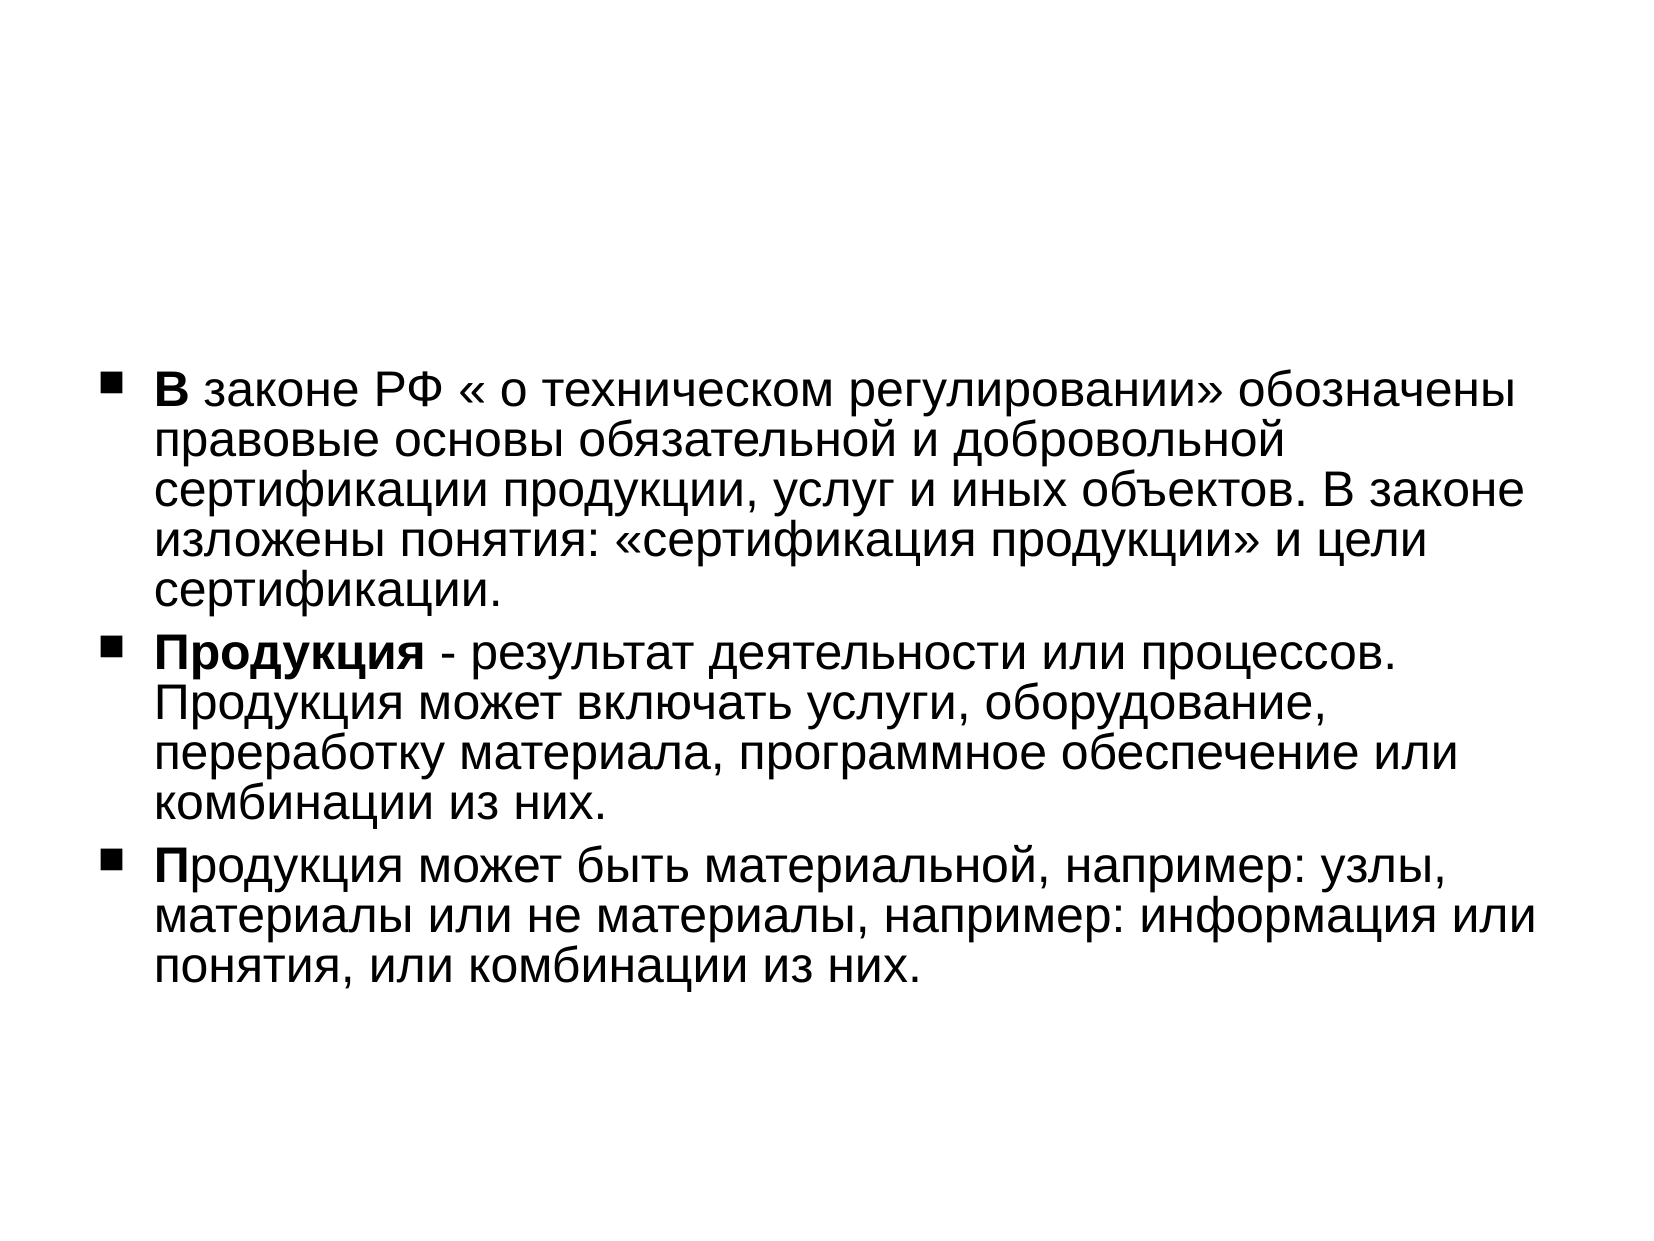

# В законе РФ « о техническом регулировании» обозначены правовые основы обязательной и добровольной сертификации продукции, услуг и иных объектов. В законе изложены понятия: «сертификация продукции» и цели сертификации.
Продукция - результат деятельности или процессов. Продукция может включать услуги, оборудование, переработку материала, программное обеспечение или комбинации из них.
Продукция может быть материальной, например: узлы, материалы или не материалы, например: информация или понятия, или комбинации из них.